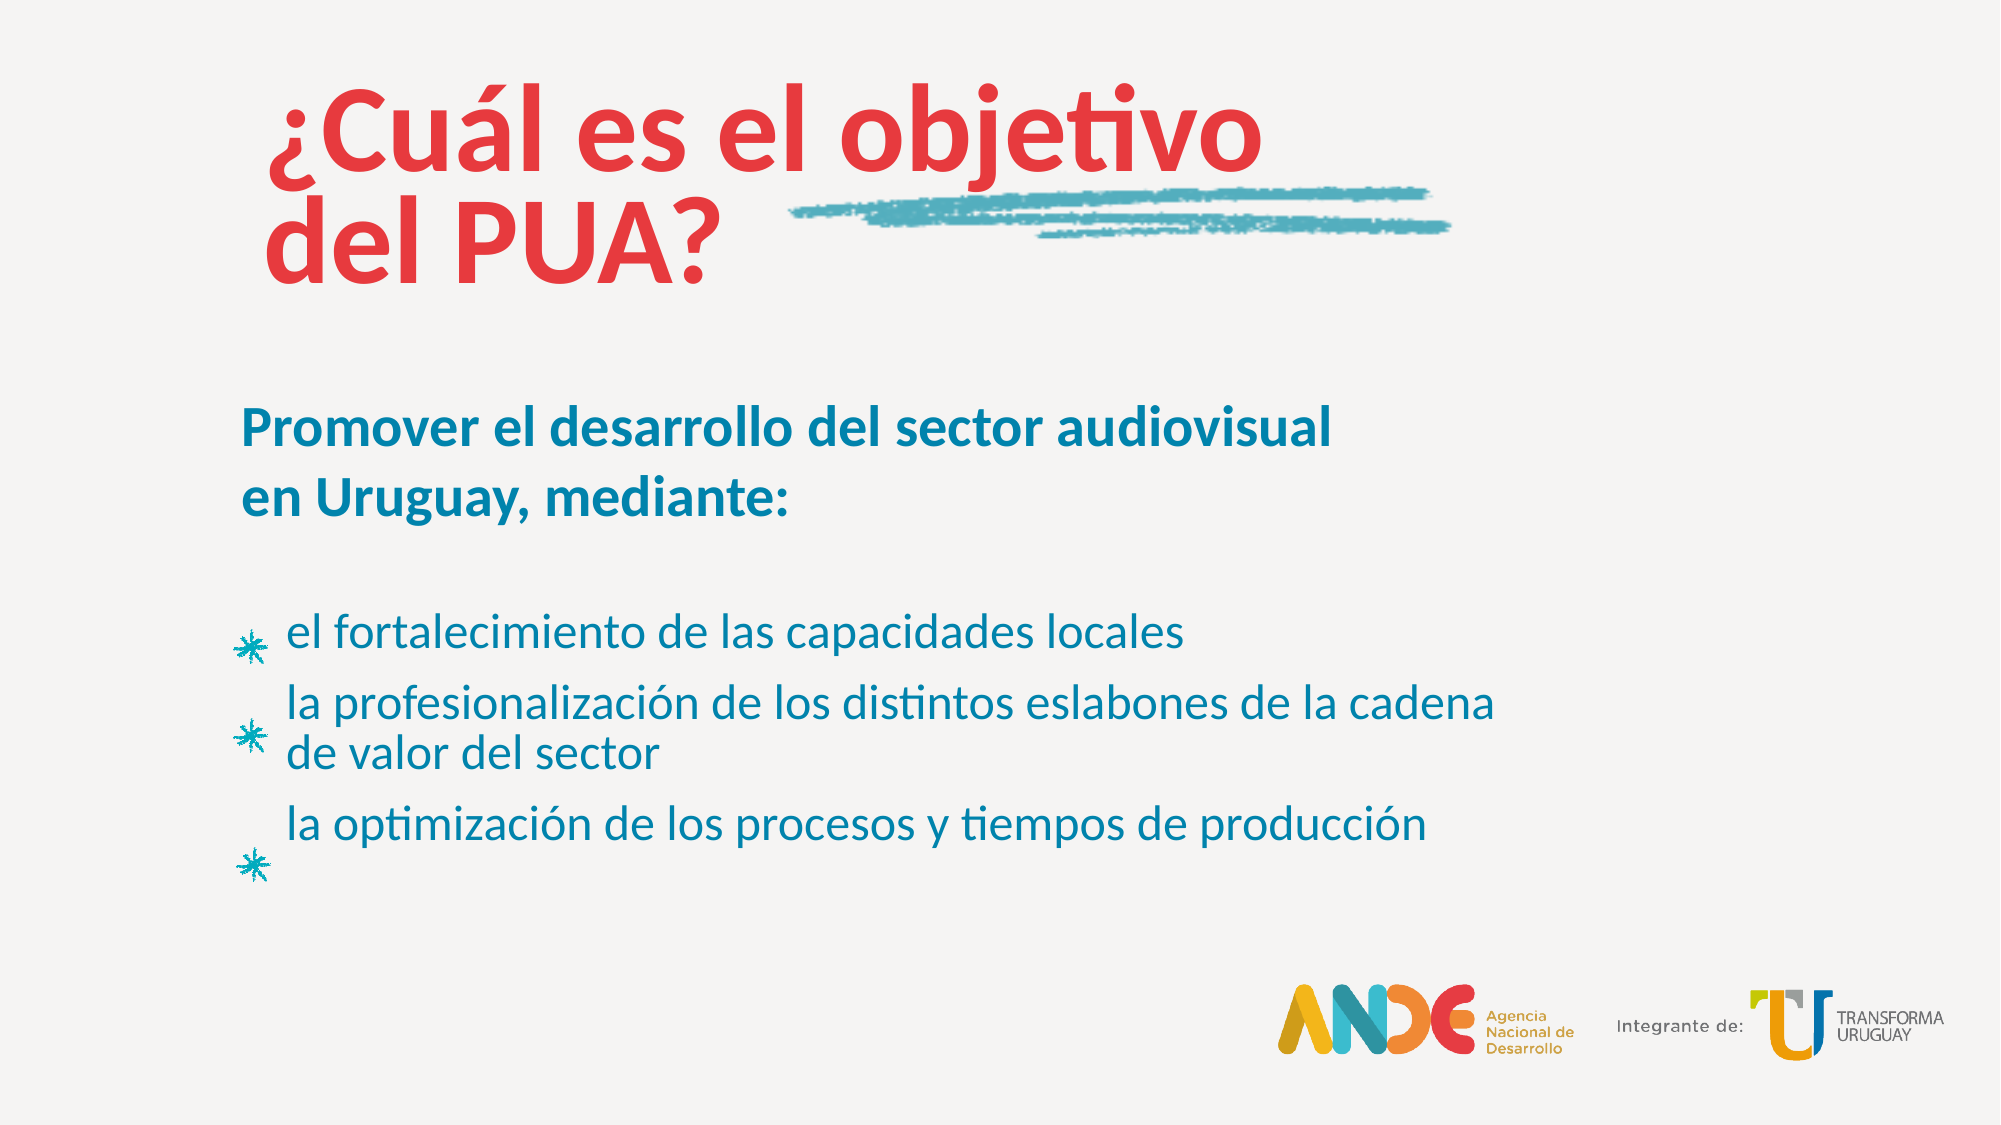

# ¿Cuál es el objetivo del PUA?
Promover el desarrollo del sector audiovisual en Uruguay, mediante:
el fortalecimiento de las capacidades locales
la profesionalización de los distintos eslabones de la cadena de valor del sector
la optimización de los procesos y tiempos de producción